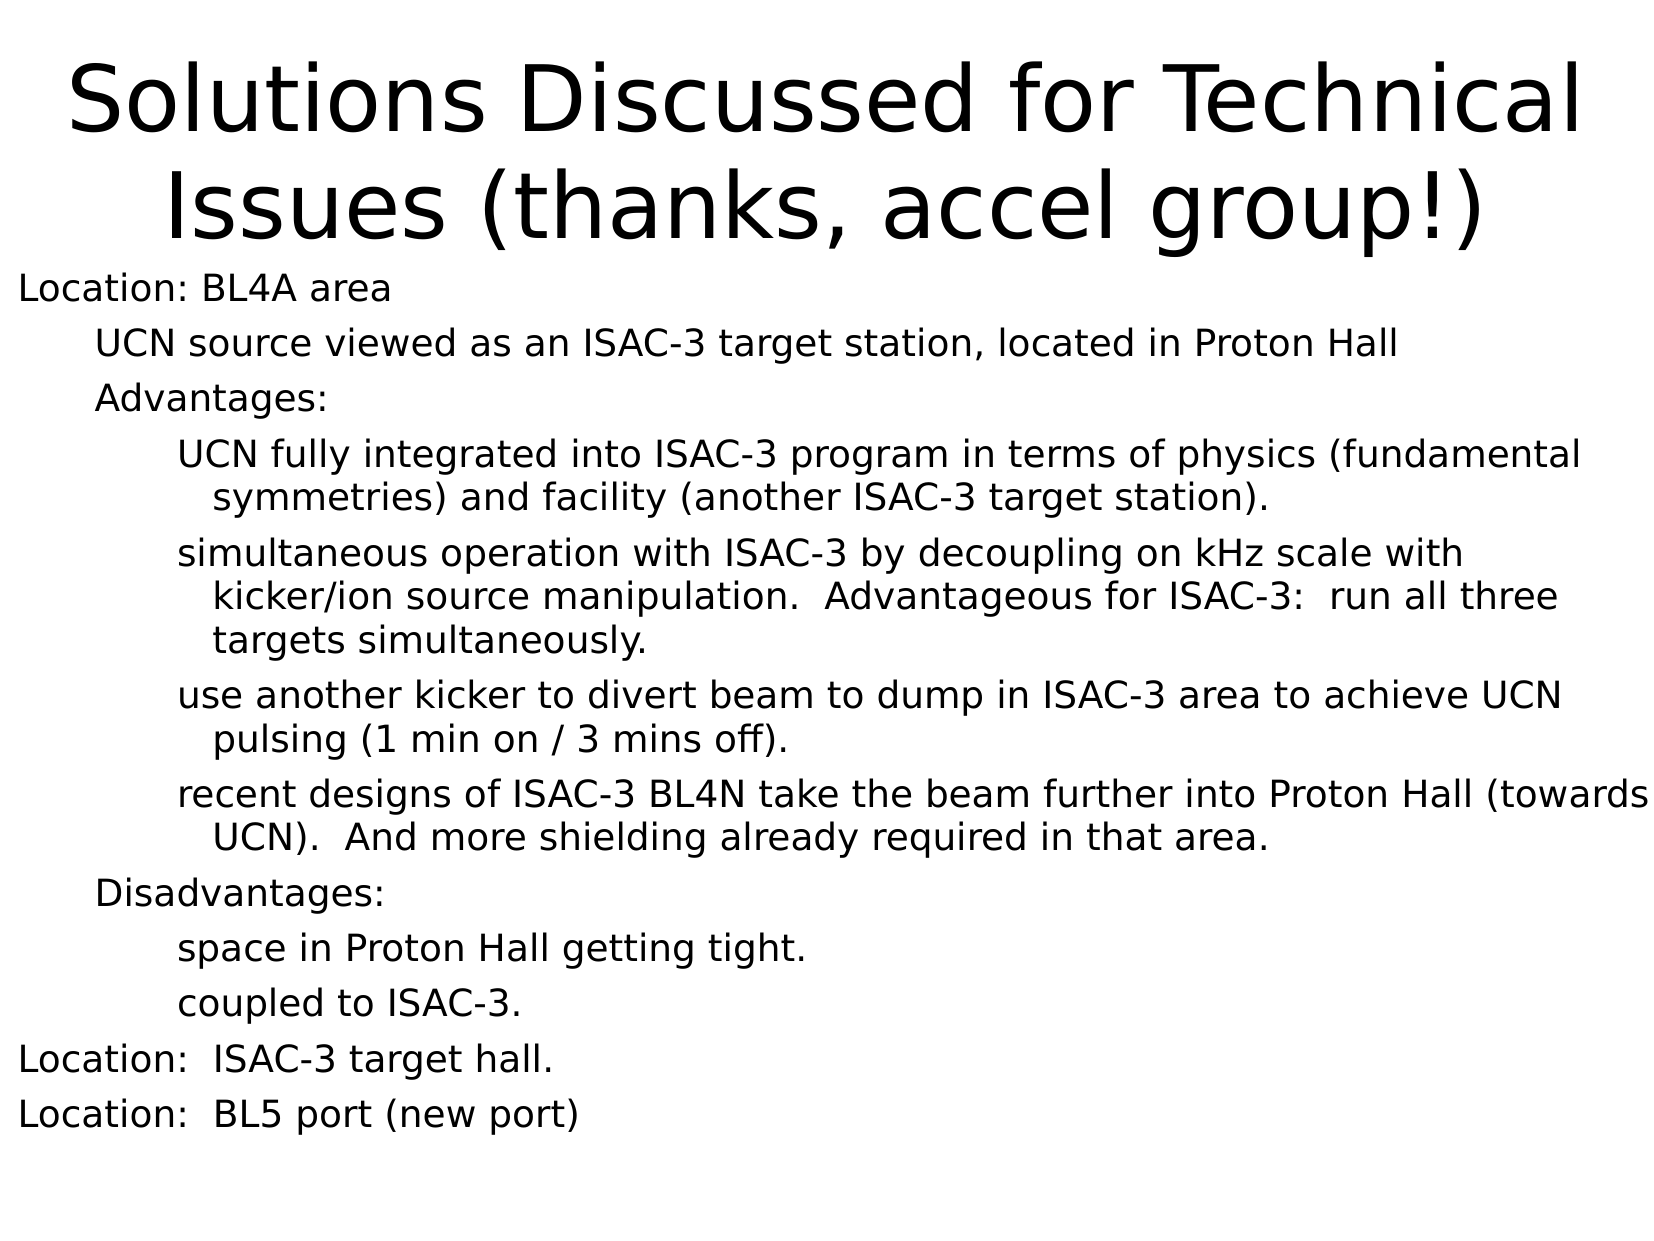

# Solutions Discussed for Technical Issues (thanks, accel group!)
Location: BL4A area
UCN source viewed as an ISAC-3 target station, located in Proton Hall
Advantages:
UCN fully integrated into ISAC-3 program in terms of physics (fundamental symmetries) and facility (another ISAC-3 target station).
simultaneous operation with ISAC-3 by decoupling on kHz scale with kicker/ion source manipulation. Advantageous for ISAC-3: run all three targets simultaneously.
use another kicker to divert beam to dump in ISAC-3 area to achieve UCN pulsing (1 min on / 3 mins off).
recent designs of ISAC-3 BL4N take the beam further into Proton Hall (towards UCN). And more shielding already required in that area.
Disadvantages:
space in Proton Hall getting tight.
coupled to ISAC-3.
Location: ISAC-3 target hall.
Location: BL5 port (new port)